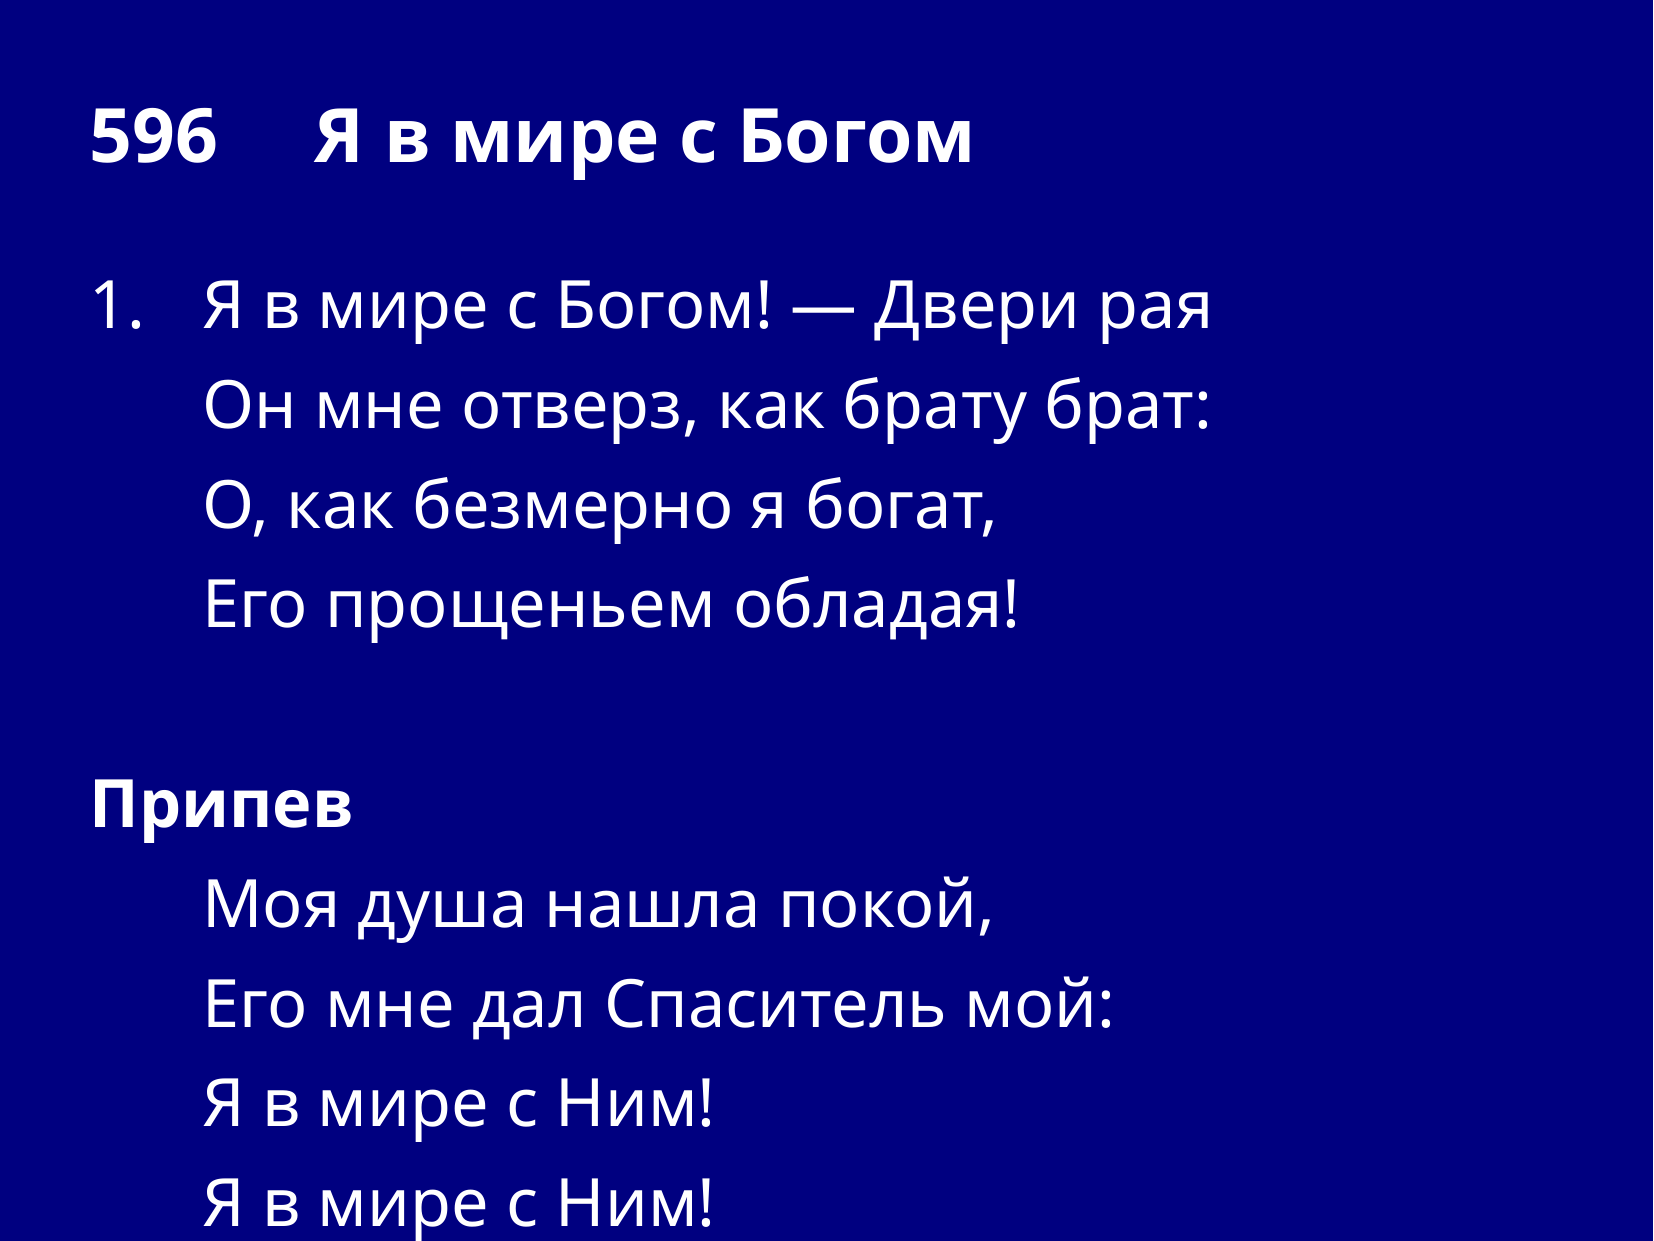

596	Я в мире с Богом
1.	Я в мире с Богом! — Двери рая
	Он мне отверз, как брату брат:
	О, как безмерно я богат,
	Его прощеньем обладая!
Припев
	Моя душа нашла покой,
	Его мне дал Спаситель мой:
	Я в мире с Ним!
	Я в мире с Ним!